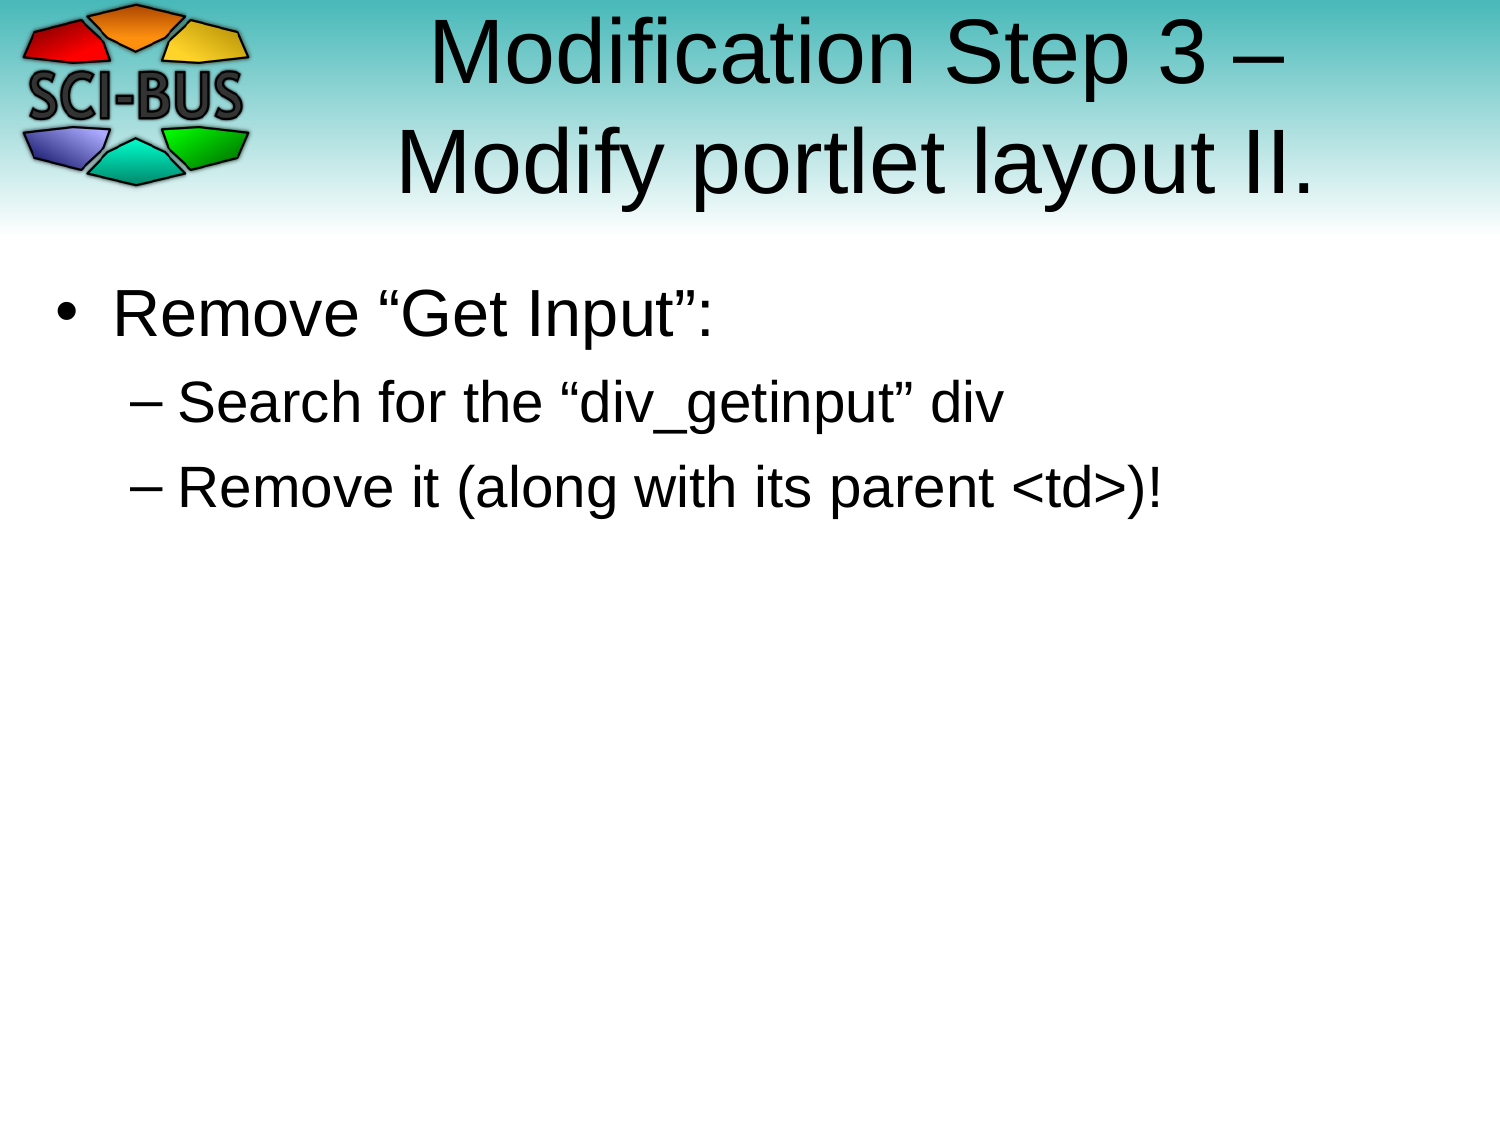

# Modification Step 3 – Modify portlet layout II.
Remove “Get Input”:
Search for the “div_getinput” div
Remove it (along with its parent <td>)!